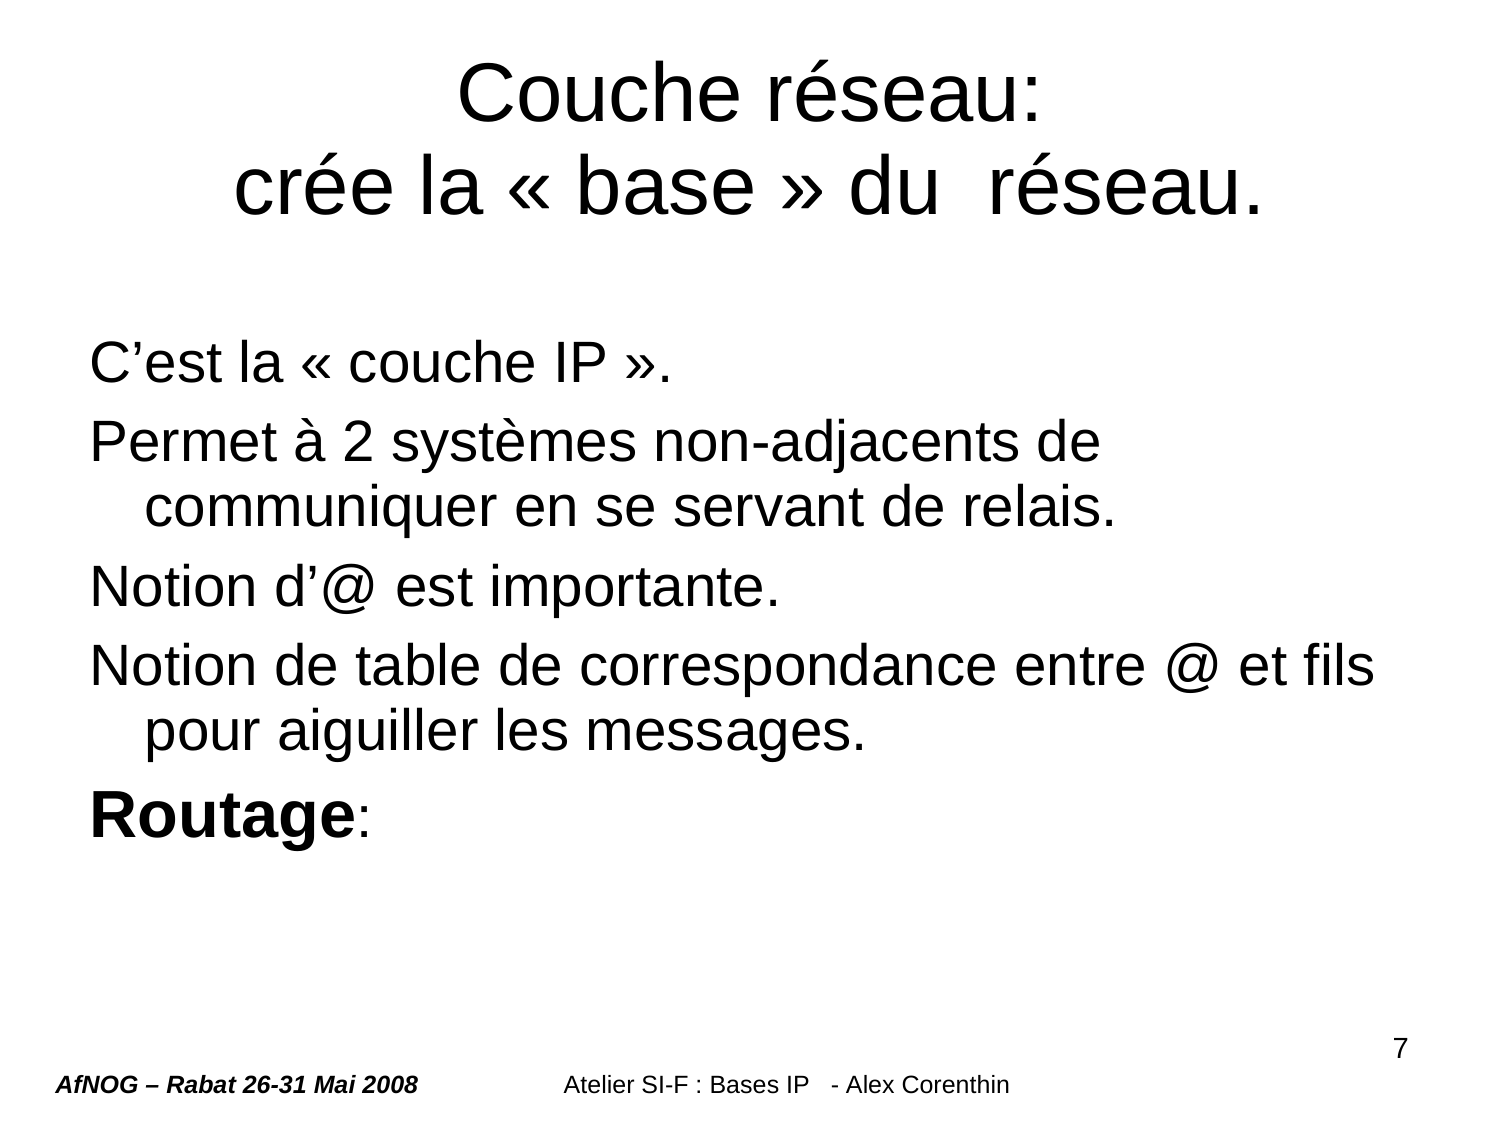

# Couche réseau: crée la « base » du réseau.
C’est la « couche IP ».
Permet à 2 systèmes non-adjacents de communiquer en se servant de relais.
Notion d’@ est importante.
Notion de table de correspondance entre @ et fils pour aiguiller les messages.
Routage:
7